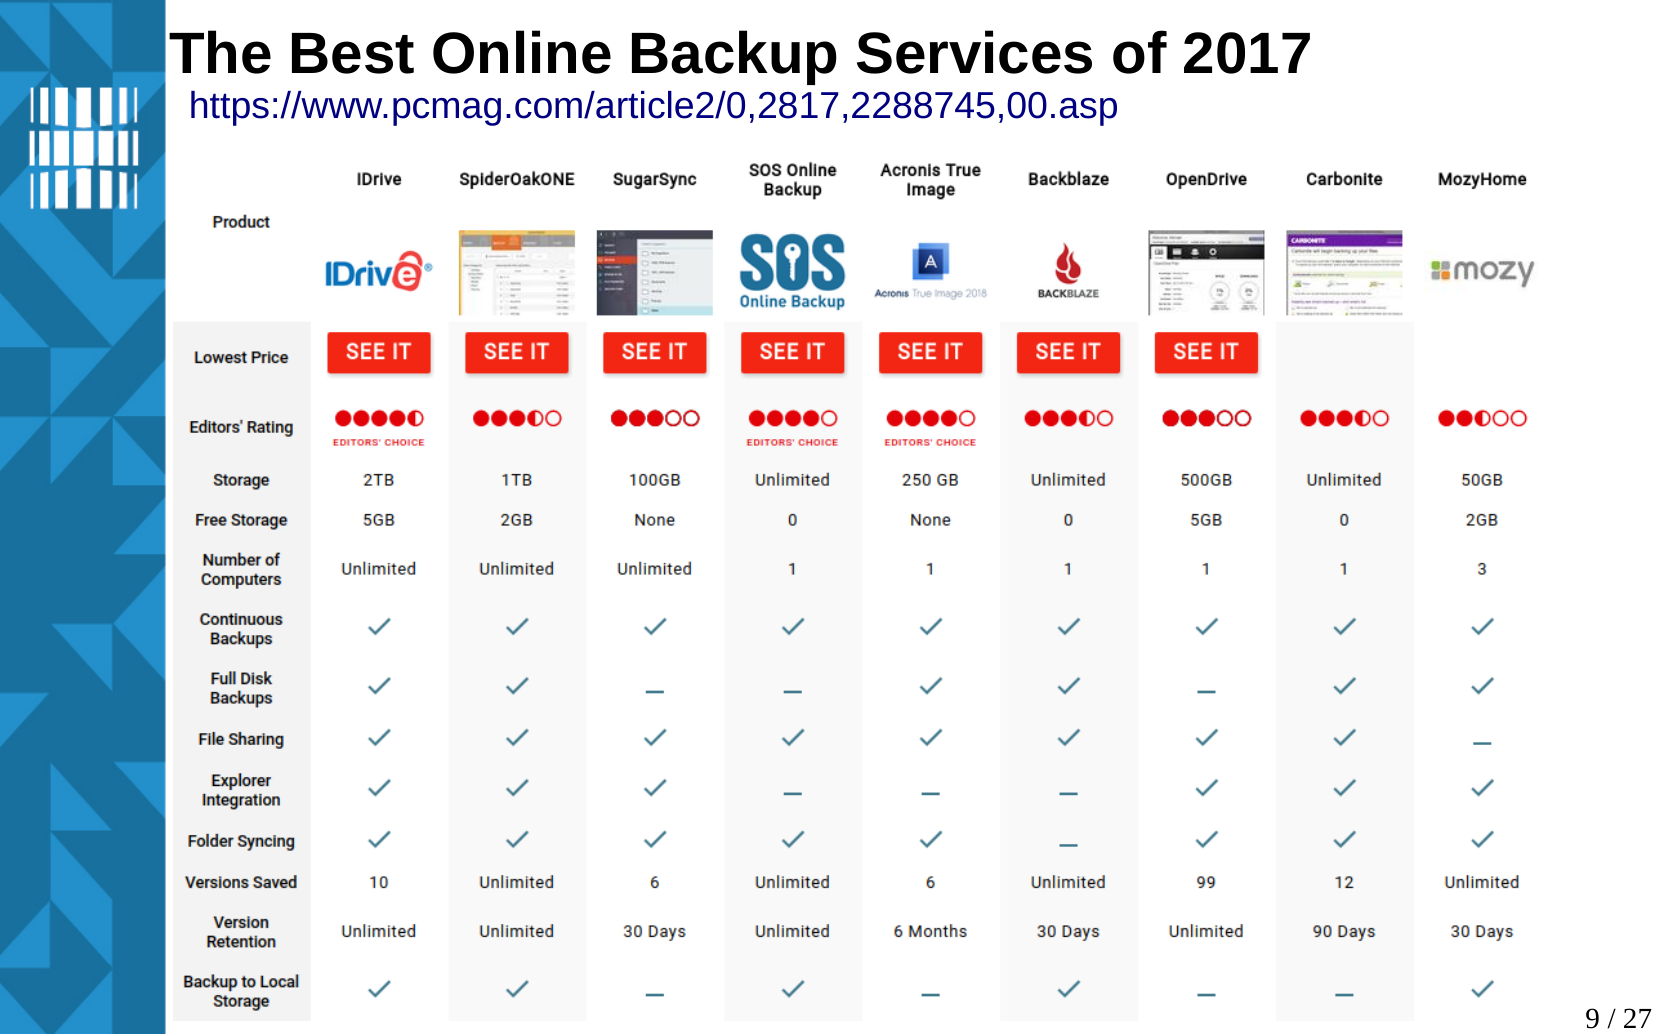

# The Best Online Backup Services of 2017
https://www.pcmag.com/article2/0,2817,2288745,00.asp